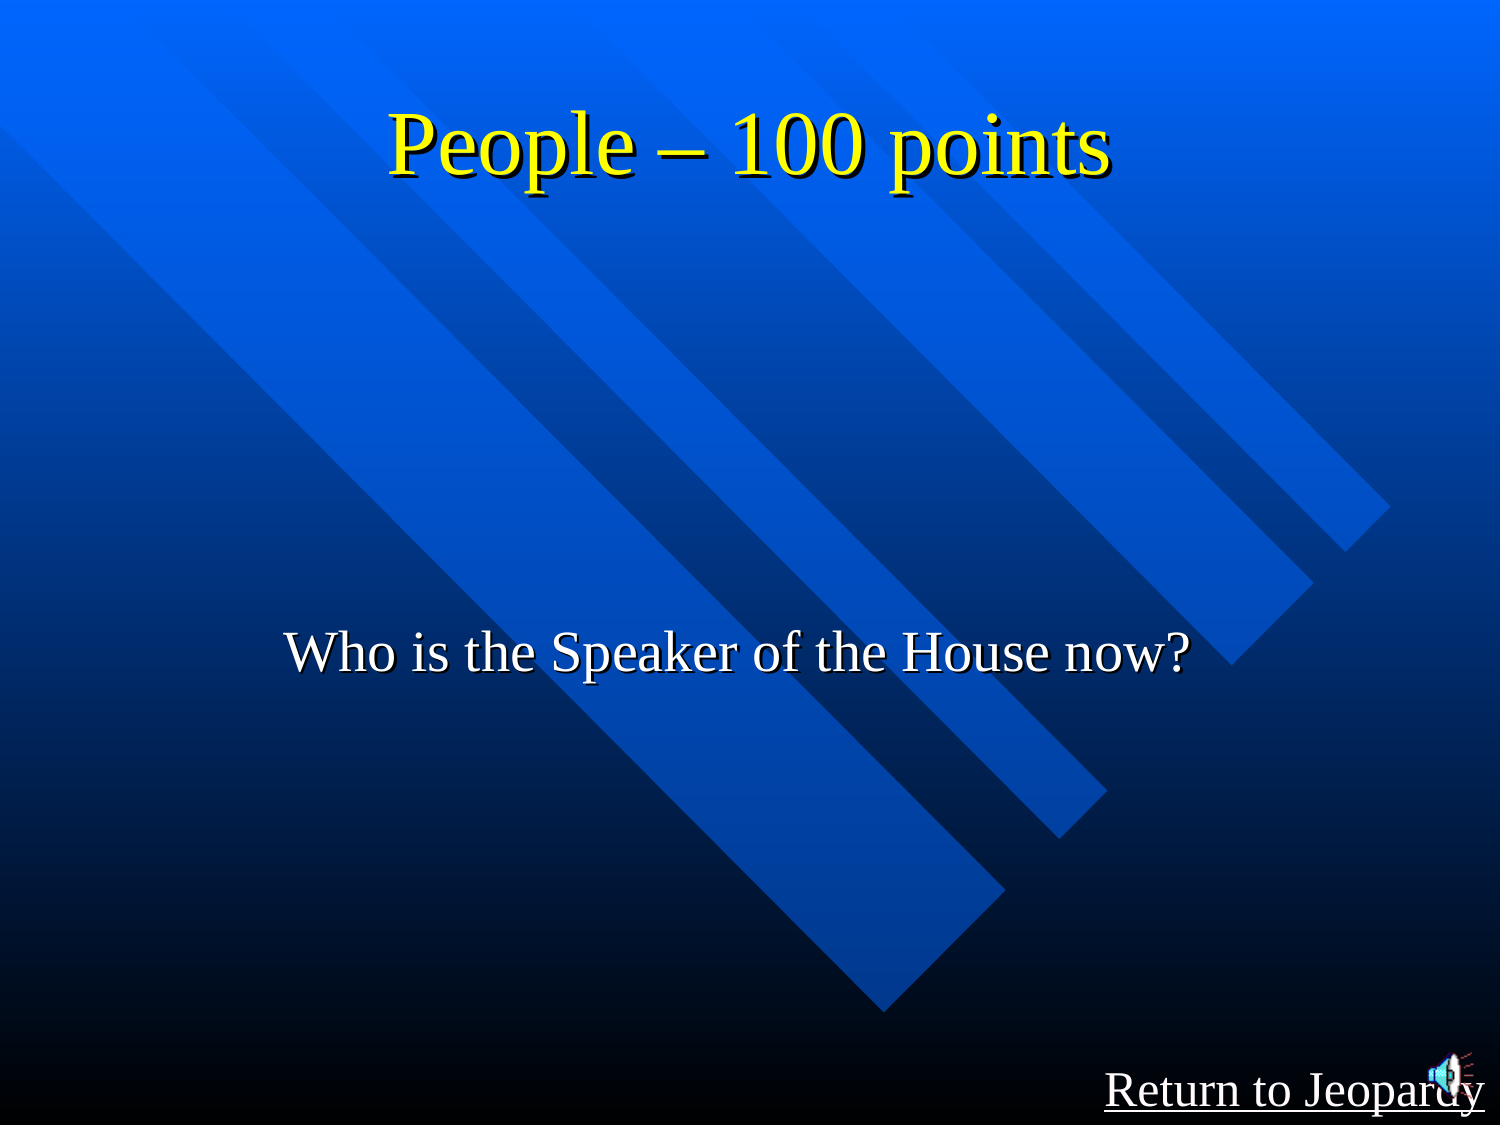

# People – 100 points
| Who is the Speaker of the House now? |
| --- |
Return to Jeopardy